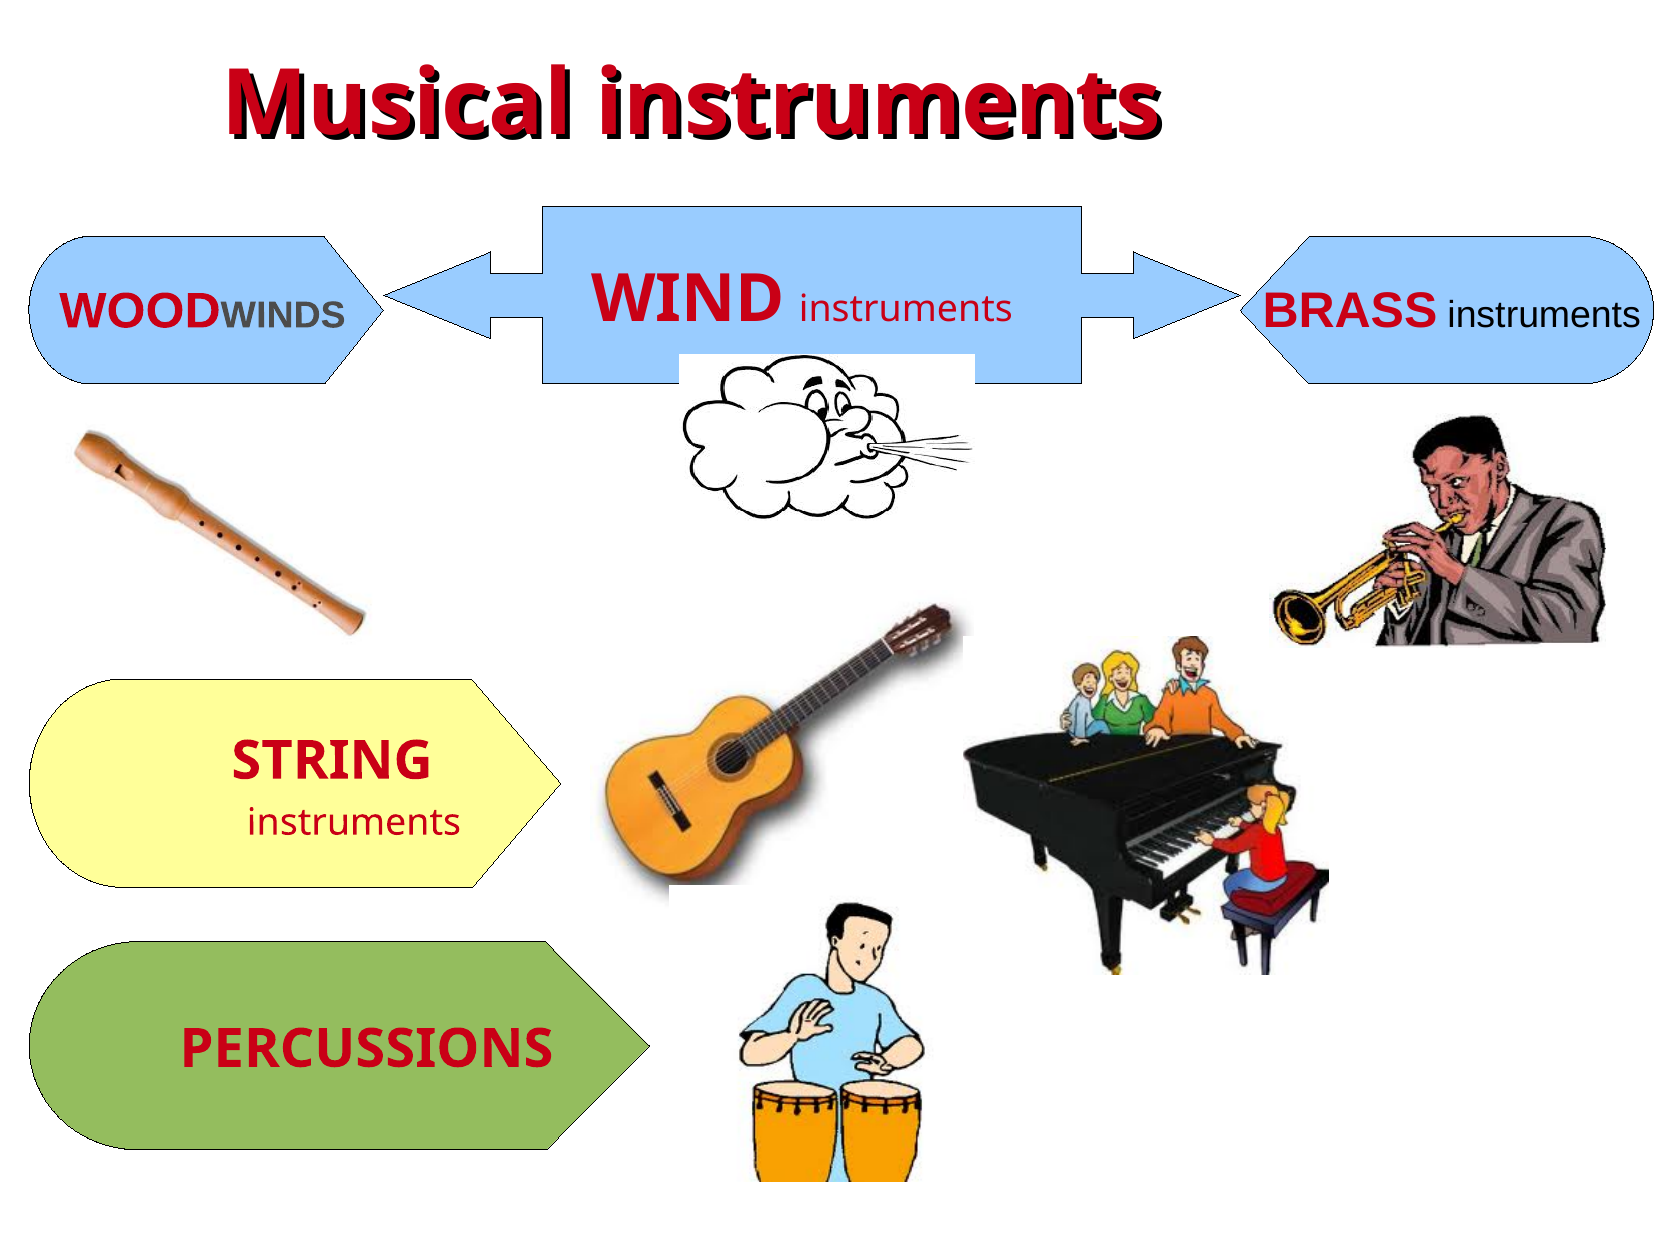

Musical instruments
 WIND instruments
WOODWINDS
 BRASS instruments
 STRING
	 instruments
 PERCUSSIONS